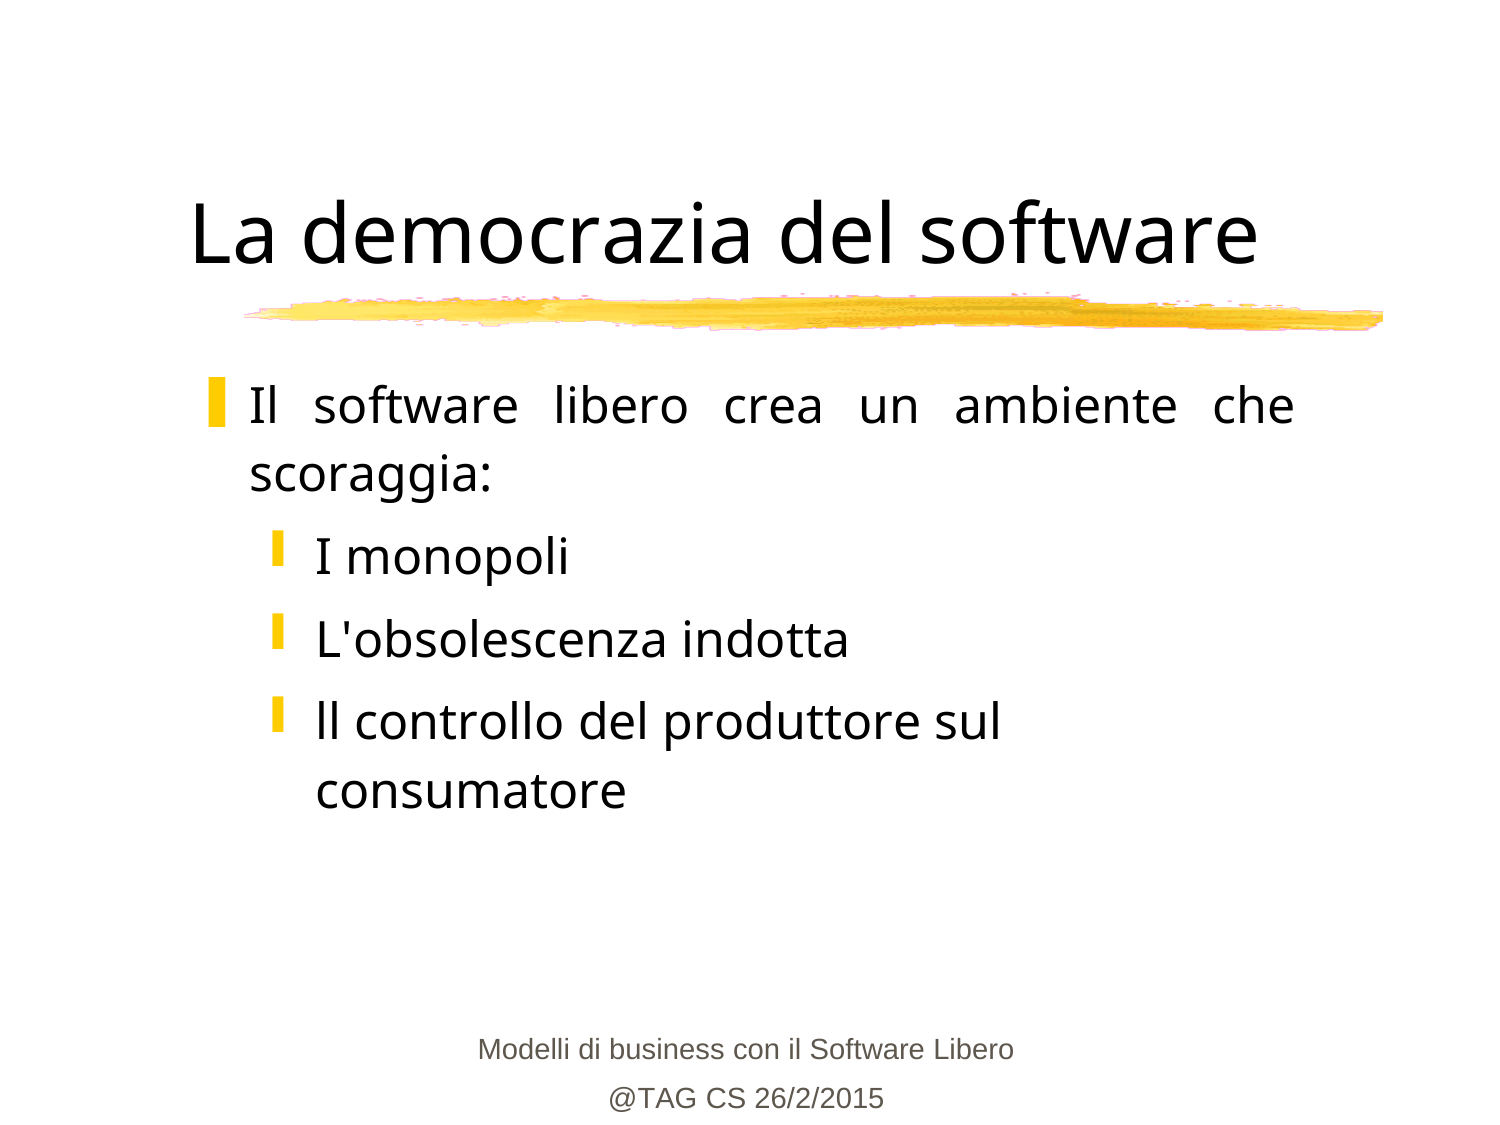

# La democrazia del software
Il software libero crea un ambiente che scoraggia:
I monopoli
L'obsolescenza indotta
ll controllo del produttore sul consumatore